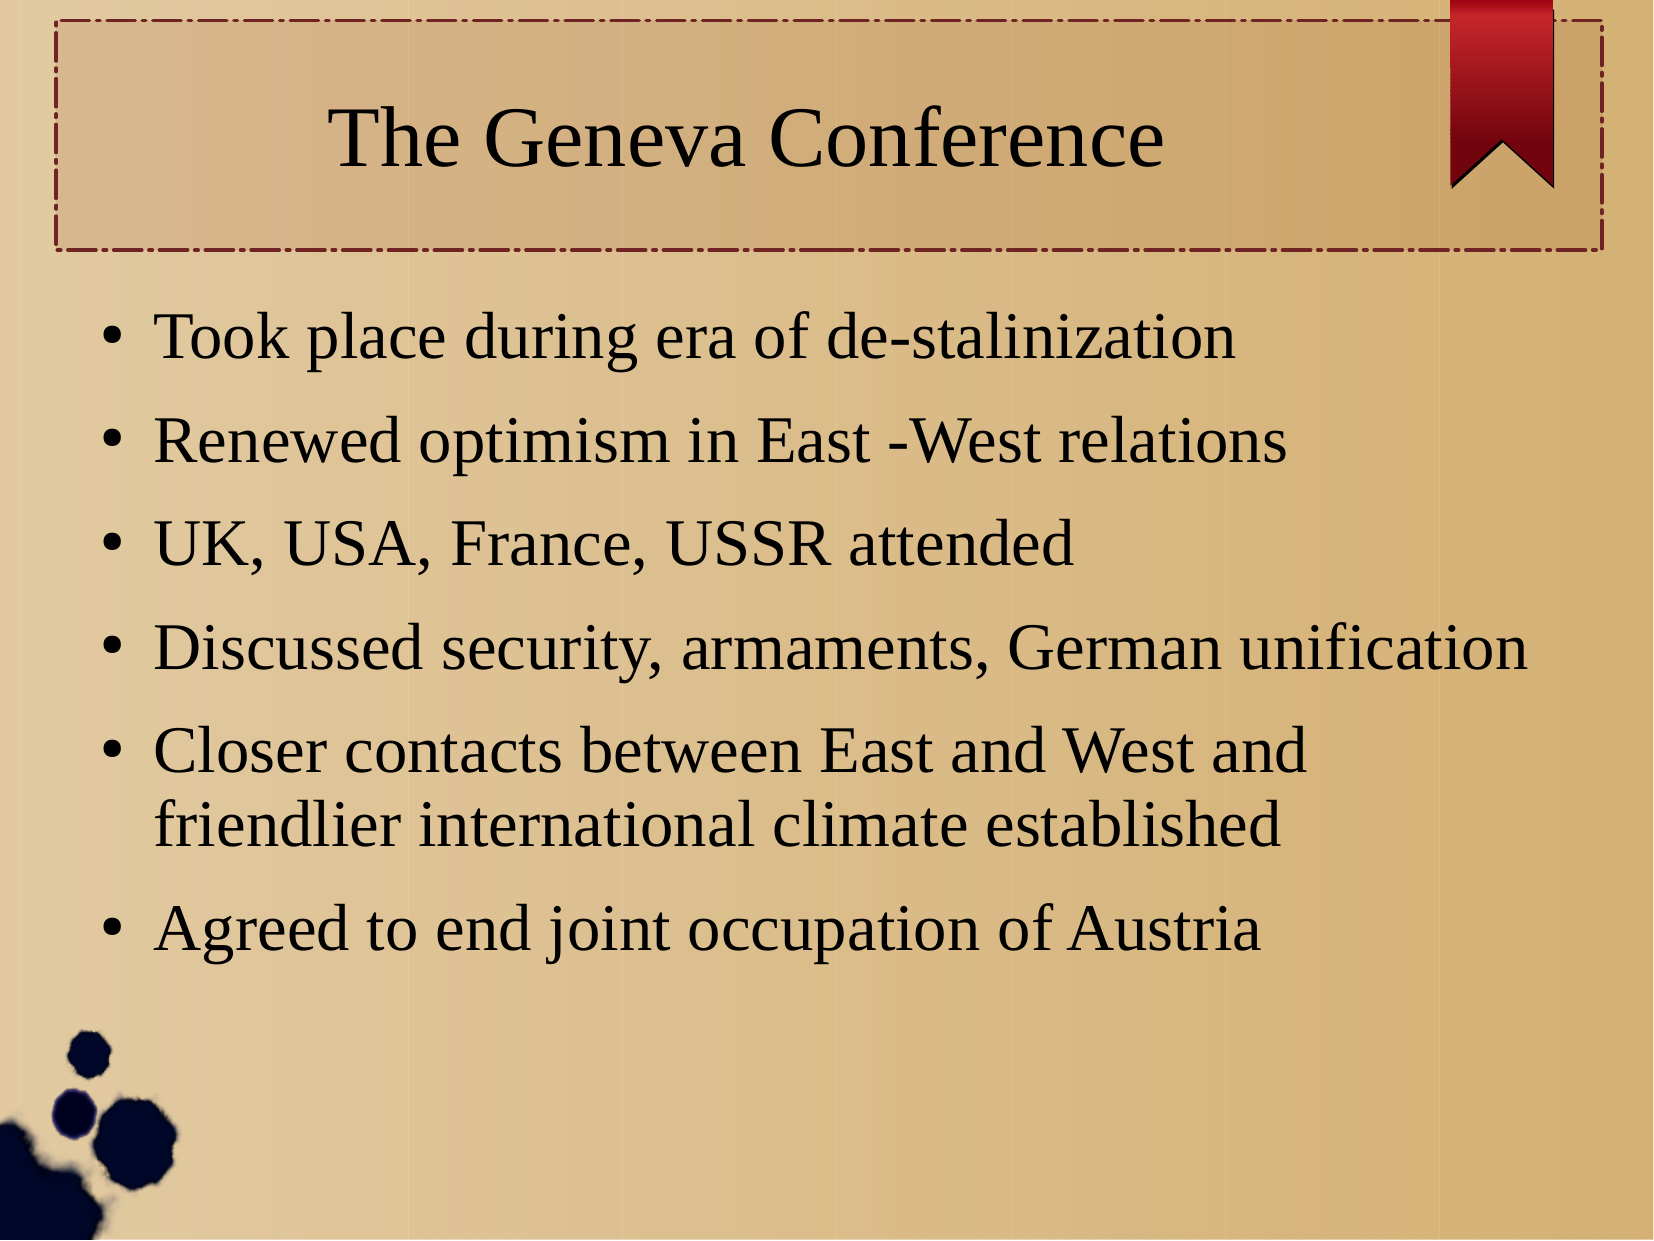

# The Geneva Conference
Took place during era of de-stalinization
Renewed optimism in East -West relations
UK, USA, France, USSR attended
Discussed security, armaments, German unification
Closer contacts between East and West and friendlier international climate established
Agreed to end joint occupation of Austria